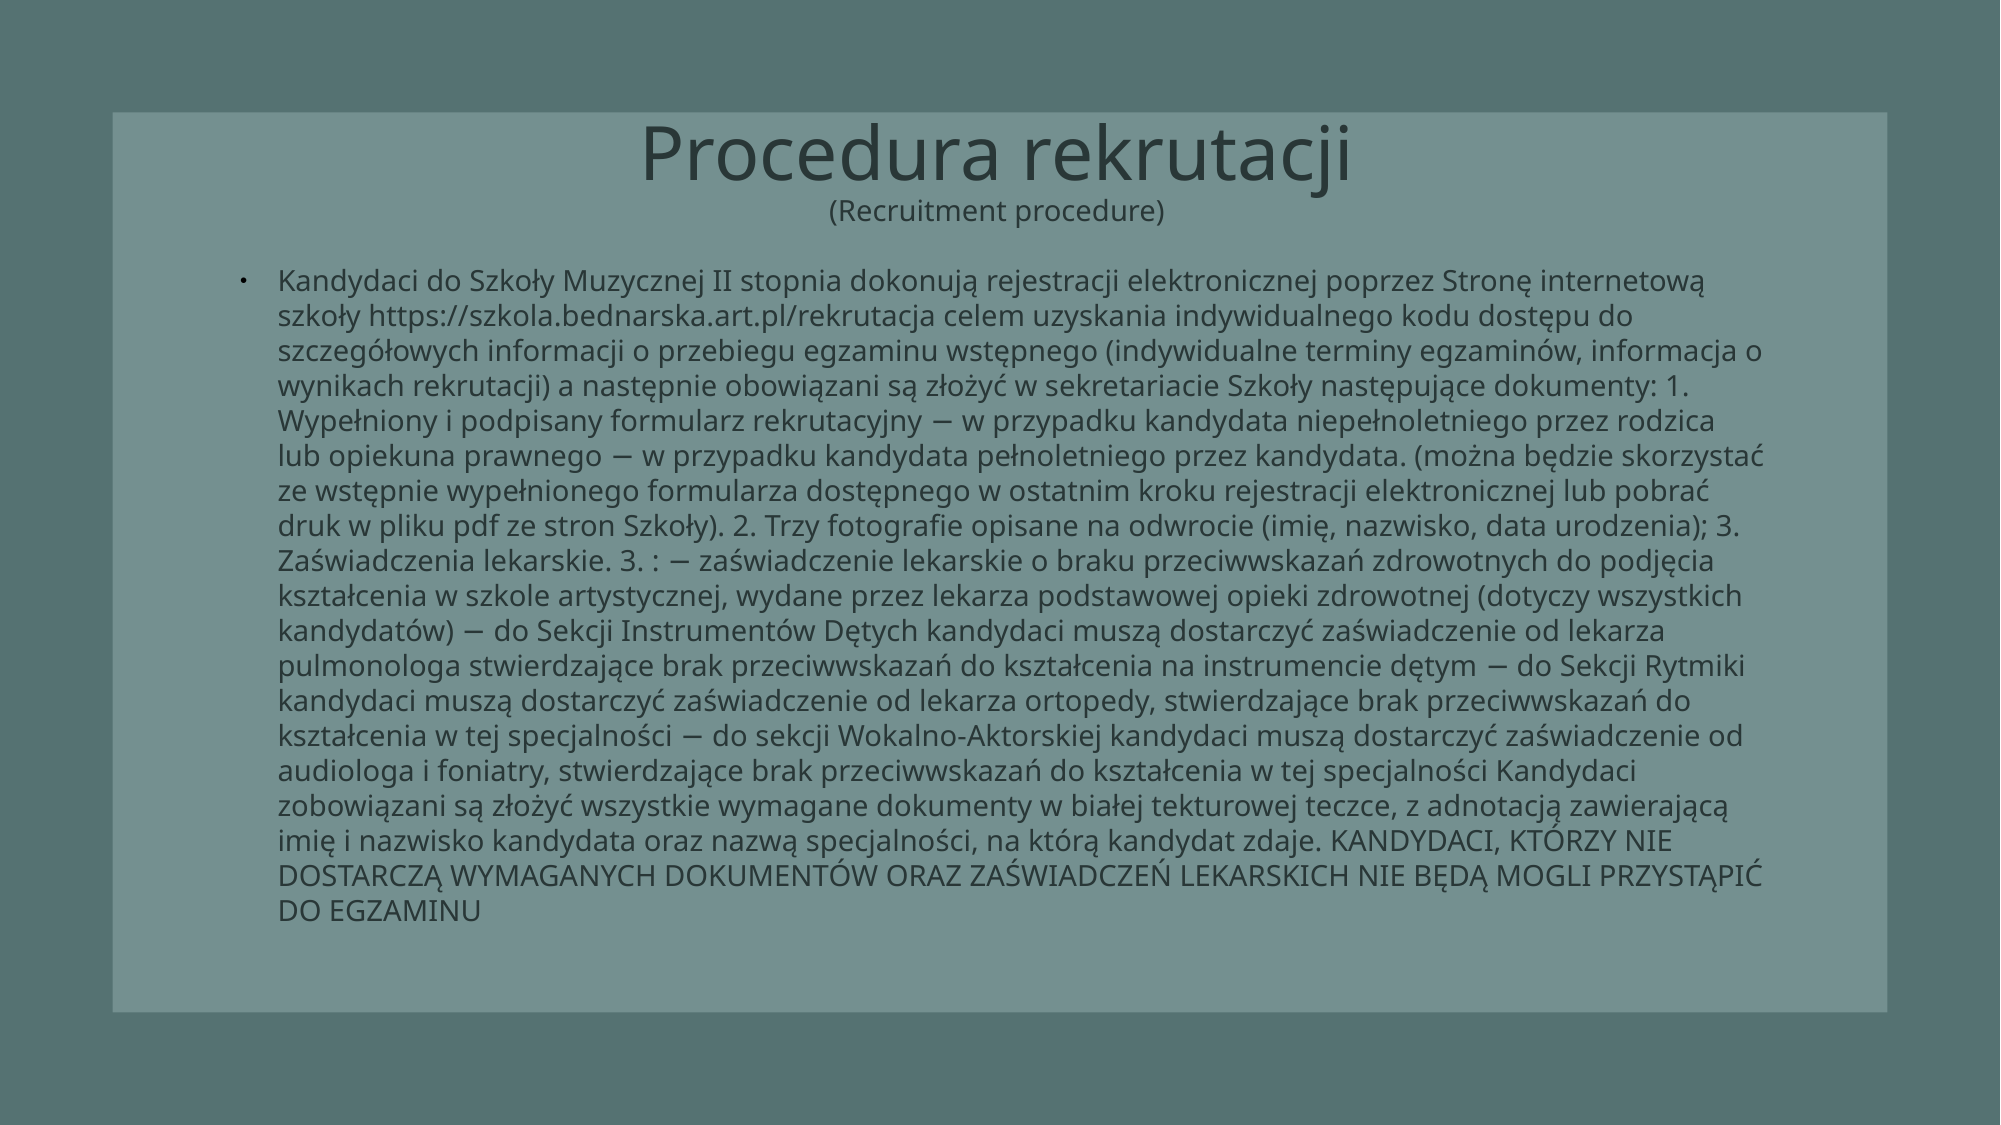

# Procedura rekrutacji (Recruitment procedure)
Kandydaci do Szkoły Muzycznej II stopnia dokonują rejestracji elektronicznej poprzez Stronę internetową szkoły https://szkola.bednarska.art.pl/rekrutacja celem uzyskania indywidualnego kodu dostępu do szczegółowych informacji o przebiegu egzaminu wstępnego (indywidualne terminy egzaminów, informacja o wynikach rekrutacji) a następnie obowiązani są złożyć w sekretariacie Szkoły następujące dokumenty: 1. Wypełniony i podpisany formularz rekrutacyjny − w przypadku kandydata niepełnoletniego przez rodzica lub opiekuna prawnego − w przypadku kandydata pełnoletniego przez kandydata. (można będzie skorzystać ze wstępnie wypełnionego formularza dostępnego w ostatnim kroku rejestracji elektronicznej lub pobrać druk w pliku pdf ze stron Szkoły). 2. Trzy fotografie opisane na odwrocie (imię, nazwisko, data urodzenia); 3. Zaświadczenia lekarskie. 3. : − zaświadczenie lekarskie o braku przeciwwskazań zdrowotnych do podjęcia kształcenia w szkole artystycznej, wydane przez lekarza podstawowej opieki zdrowotnej (dotyczy wszystkich kandydatów) − do Sekcji Instrumentów Dętych kandydaci muszą dostarczyć zaświadczenie od lekarza pulmonologa stwierdzające brak przeciwwskazań do kształcenia na instrumencie dętym − do Sekcji Rytmiki kandydaci muszą dostarczyć zaświadczenie od lekarza ortopedy, stwierdzające brak przeciwwskazań do kształcenia w tej specjalności − do sekcji Wokalno-Aktorskiej kandydaci muszą dostarczyć zaświadczenie od audiologa i foniatry, stwierdzające brak przeciwwskazań do kształcenia w tej specjalności Kandydaci zobowiązani są złożyć wszystkie wymagane dokumenty w białej tekturowej teczce, z adnotacją zawierającą imię i nazwisko kandydata oraz nazwą specjalności, na którą kandydat zdaje. KANDYDACI, KTÓRZY NIE DOSTARCZĄ WYMAGANYCH DOKUMENTÓW ORAZ ZAŚWIADCZEŃ LEKARSKICH NIE BĘDĄ MOGLI PRZYSTĄPIĆ DO EGZAMINU